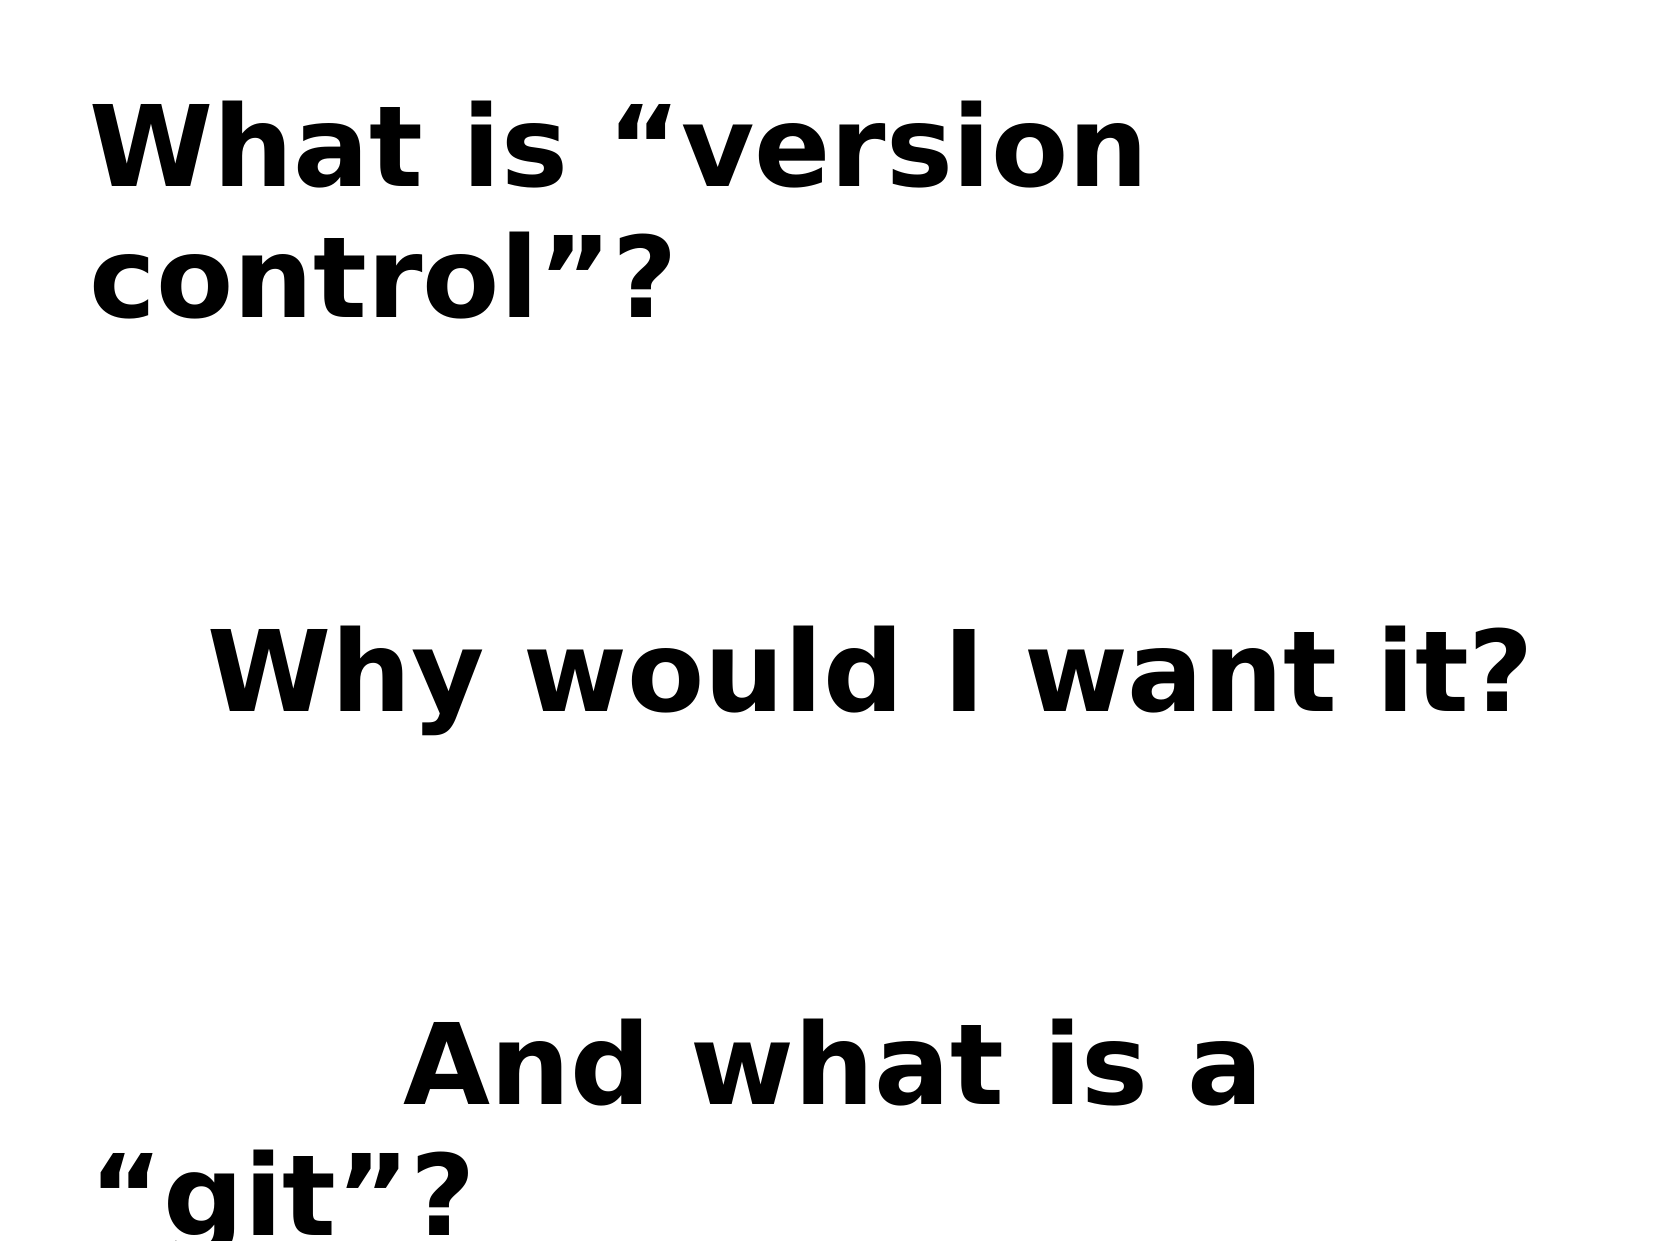

What is “version control”?
 Why would I want it?
 And what is a “git”?